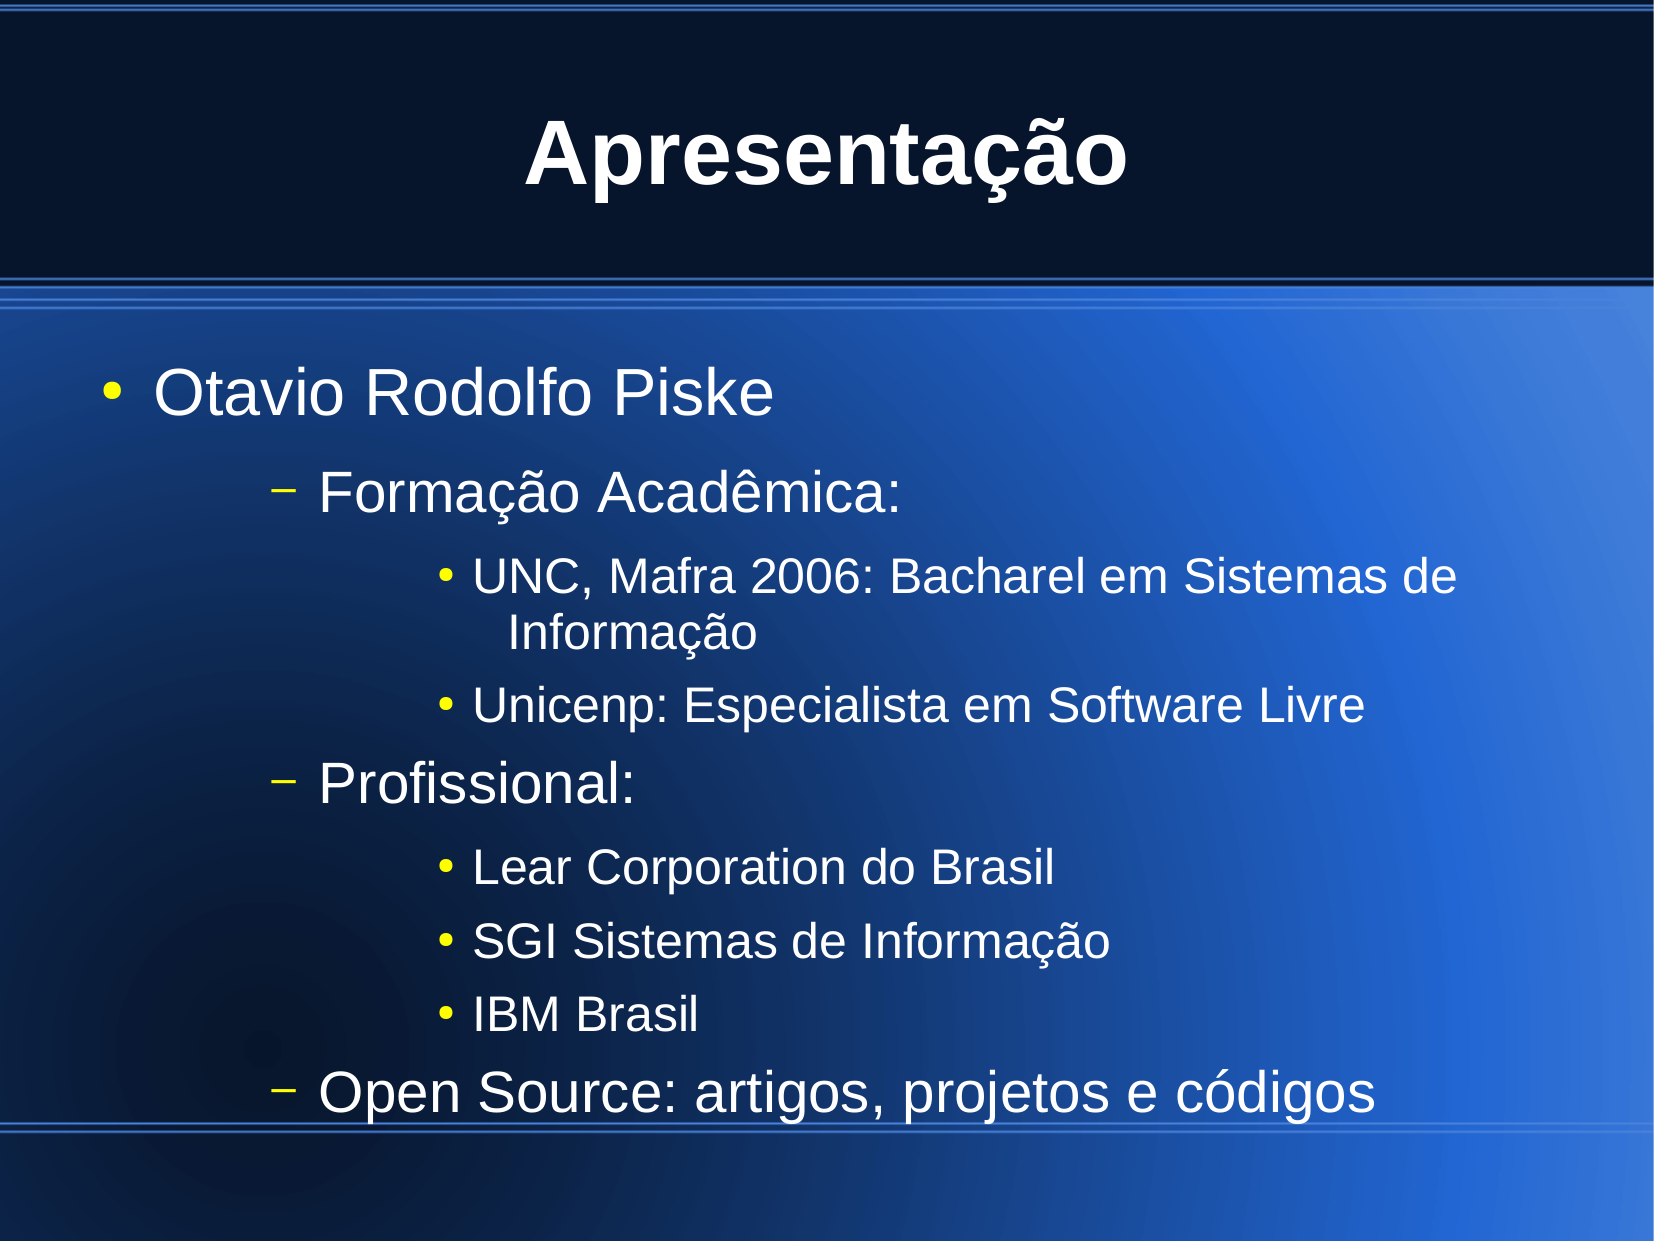

# Apresentação
Otavio Rodolfo Piske
Formação Acadêmica:
UNC, Mafra 2006: Bacharel em Sistemas de Informação
Unicenp: Especialista em Software Livre
Profissional:
Lear Corporation do Brasil
SGI Sistemas de Informação
IBM Brasil
Open Source: artigos, projetos e códigos